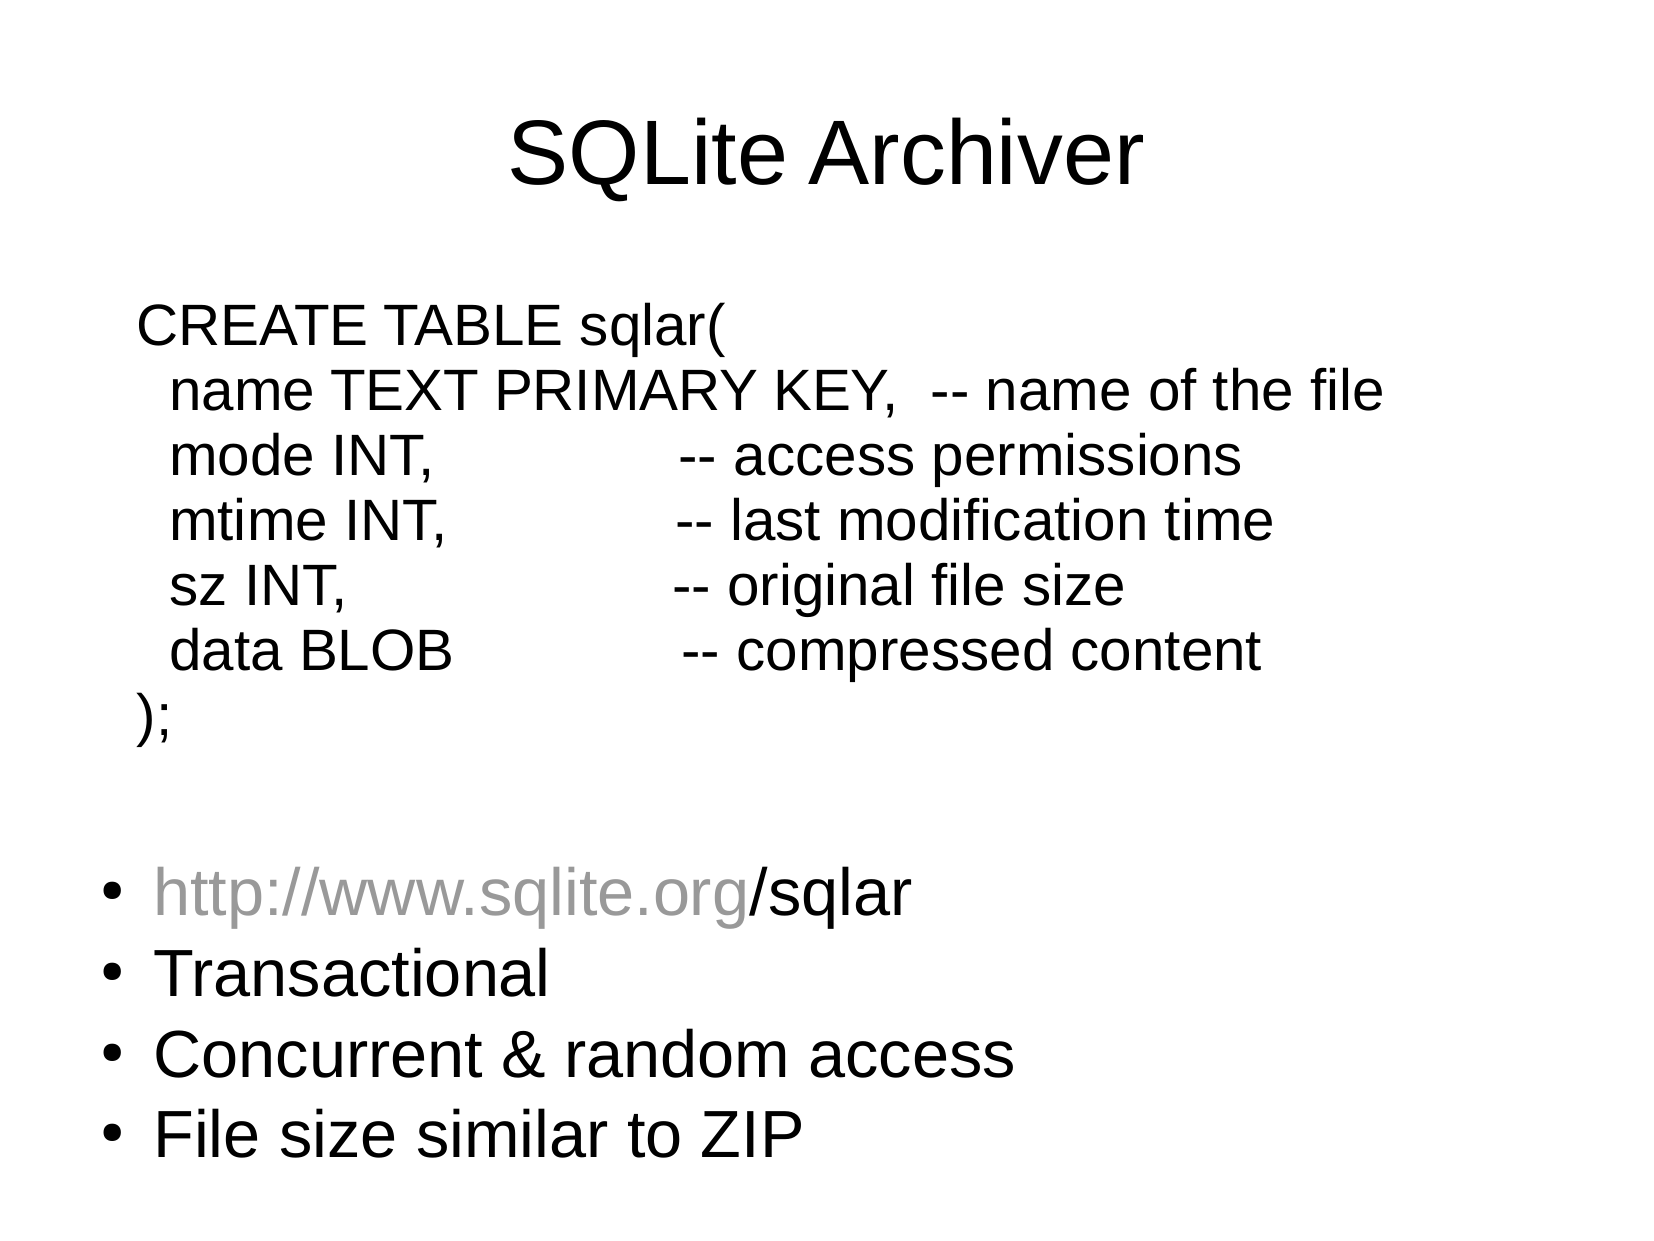

# SQLite Archiver
 CREATE TABLE sqlar(
 name TEXT PRIMARY KEY, -- name of the file
 mode INT, -- access permissions
 mtime INT, -- last modification time
 sz INT, -- original file size
 data BLOB -- compressed content
 );
http://www.sqlite.org/sqlar
Transactional
Concurrent & random access
File size similar to ZIP